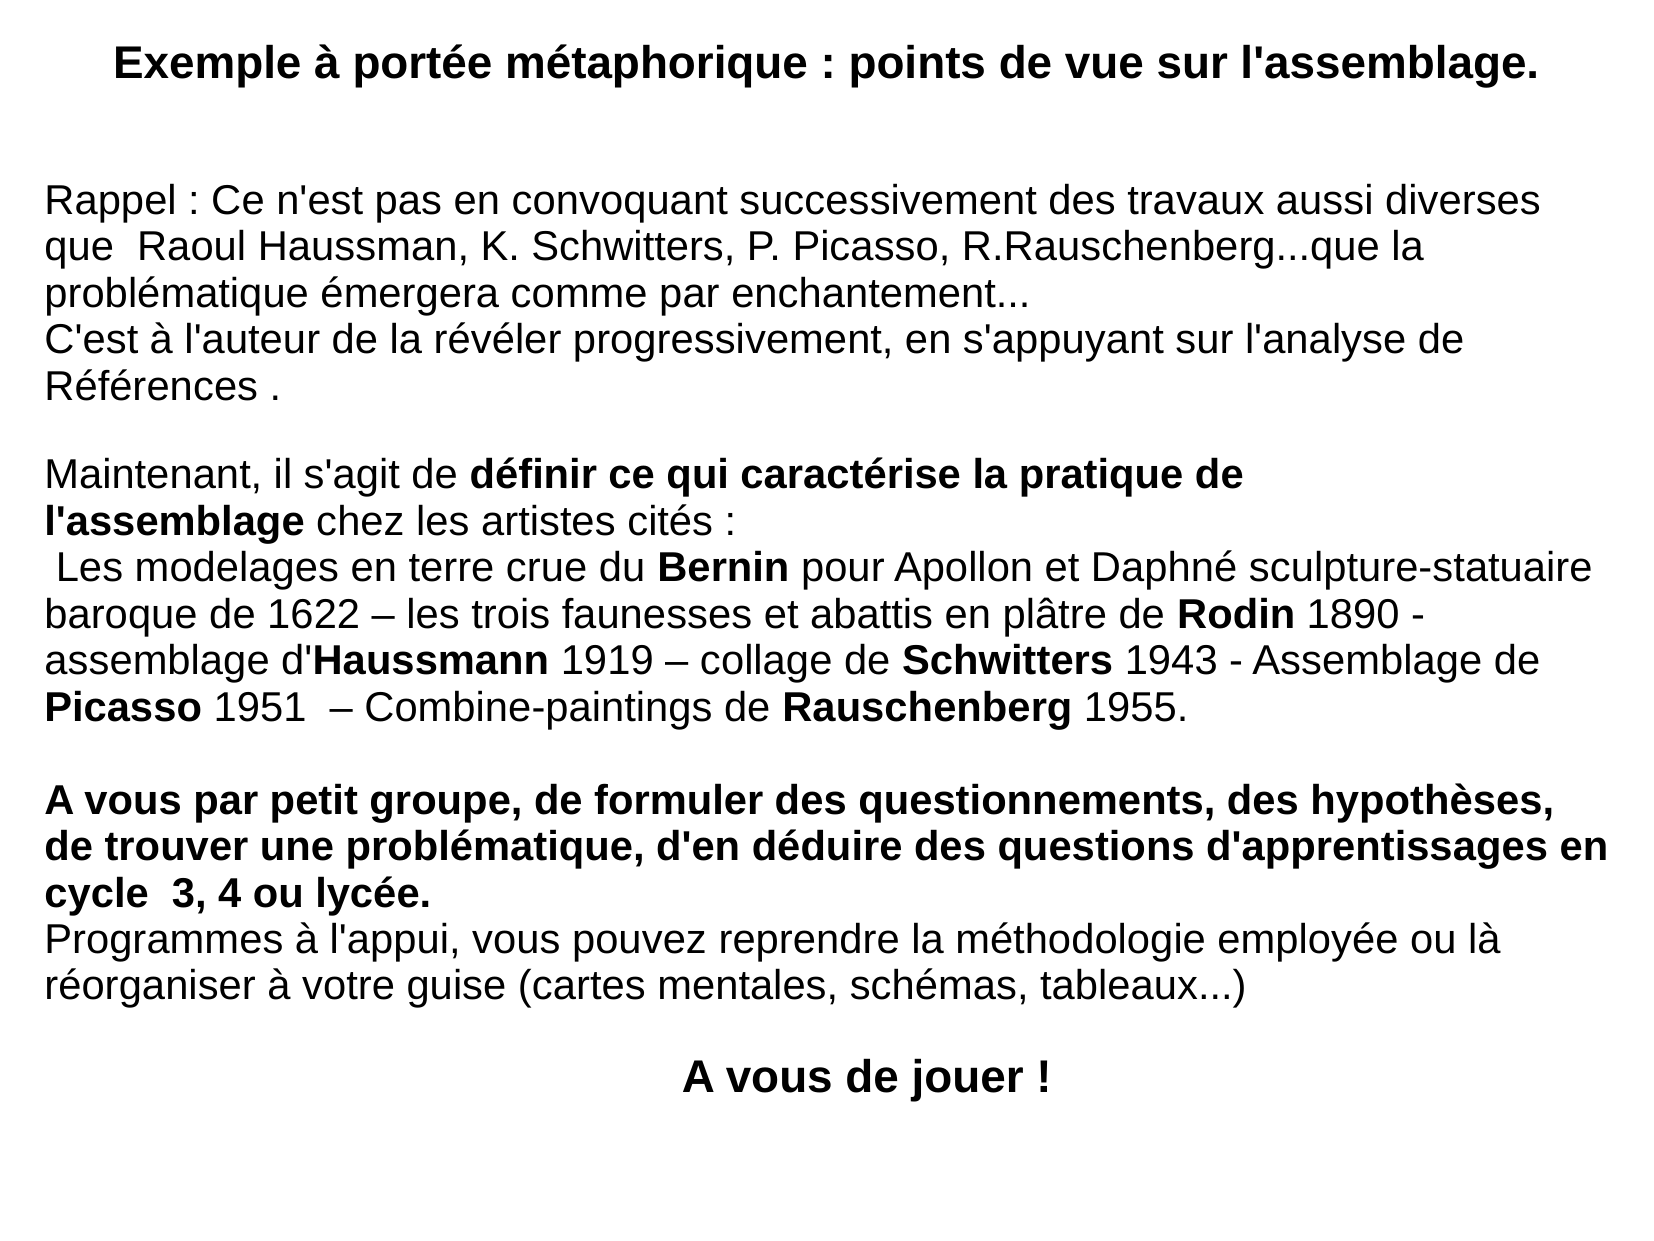

Exemple à portée métaphorique : points de vue sur l'assemblage.
Rappel : Ce n'est pas en convoquant successivement des travaux aussi diverses que Raoul Haussman, K. Schwitters, P. Picasso, R.Rauschenberg...que la problématique émergera comme par enchantement...
C'est à l'auteur de la révéler progressivement, en s'appuyant sur l'analyse de
Références .
Maintenant, il s'agit de définir ce qui caractérise la pratique de l'assemblage chez les artistes cités :
 Les modelages en terre crue du Bernin pour Apollon et Daphné sculpture-statuaire baroque de 1622 – les trois faunesses et abattis en plâtre de Rodin 1890 - assemblage d'Haussmann 1919 – collage de Schwitters 1943 - Assemblage de Picasso 1951 – Combine-paintings de Rauschenberg 1955.
A vous par petit groupe, de formuler des questionnements, des hypothèses, de trouver une problématique, d'en déduire des questions d'apprentissages en cycle 3, 4 ou lycée.
Programmes à l'appui, vous pouvez reprendre la méthodologie employée ou là réorganiser à votre guise (cartes mentales, schémas, tableaux...)
 A vous de jouer !